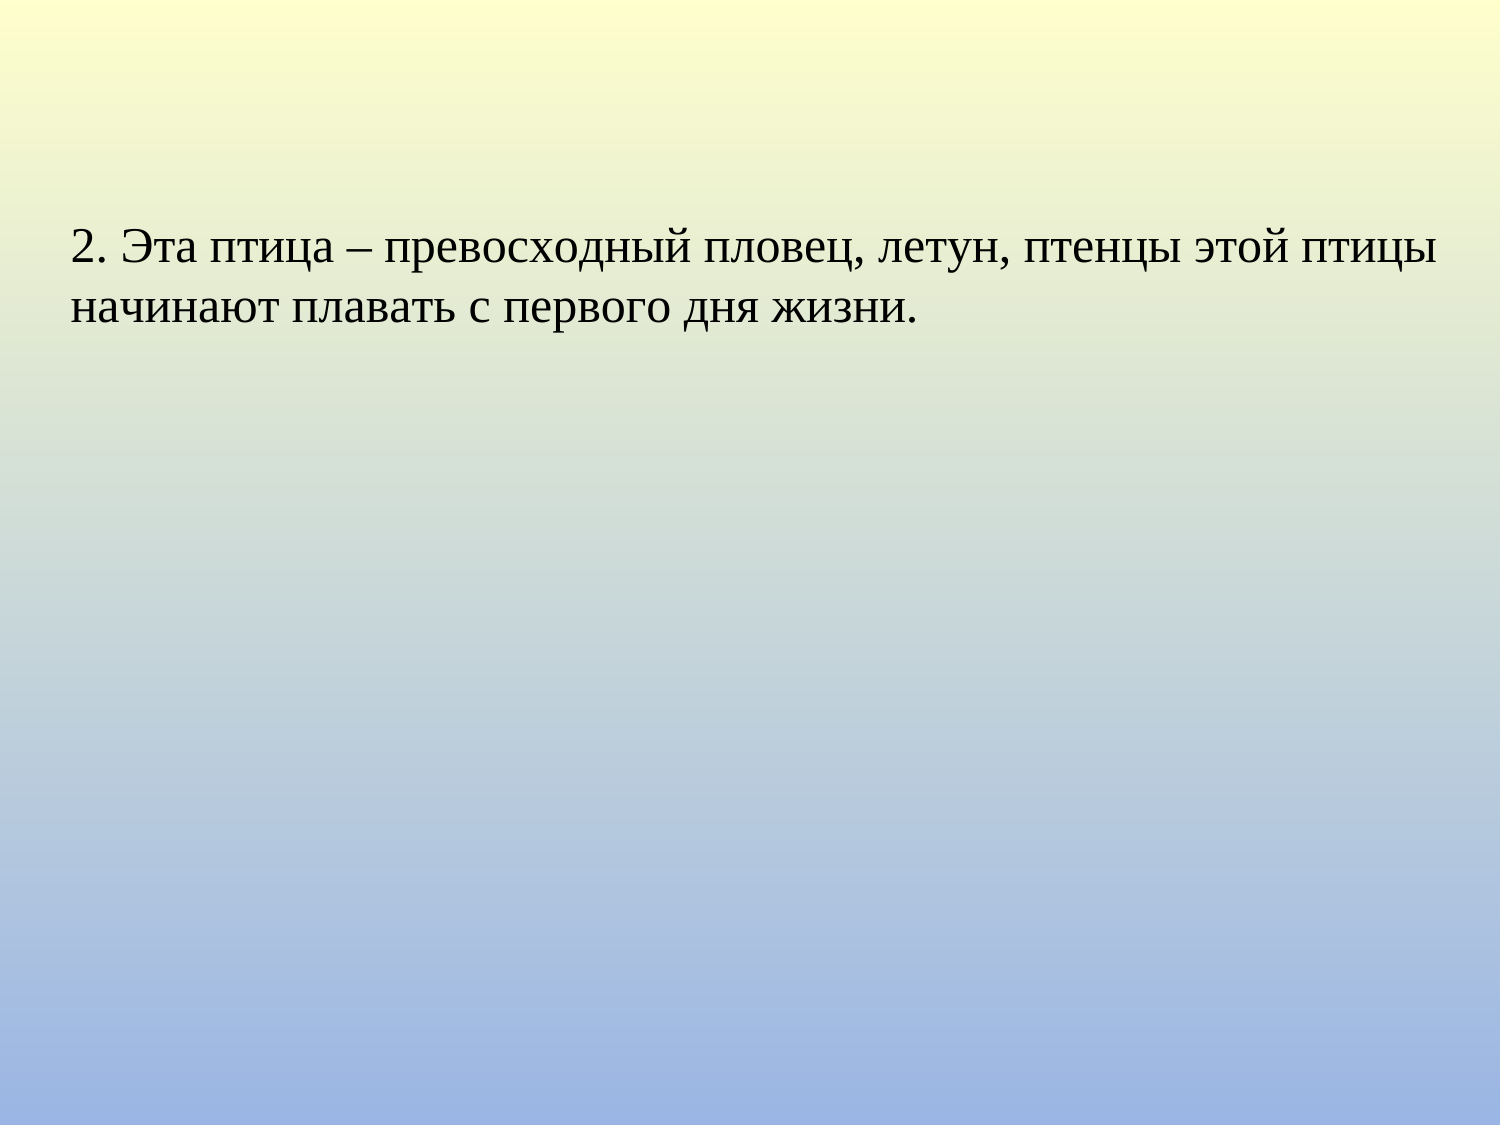

2. Эта птица – превосходный пловец, летун, птенцы этой птицы начинают плавать с первого дня жизни.